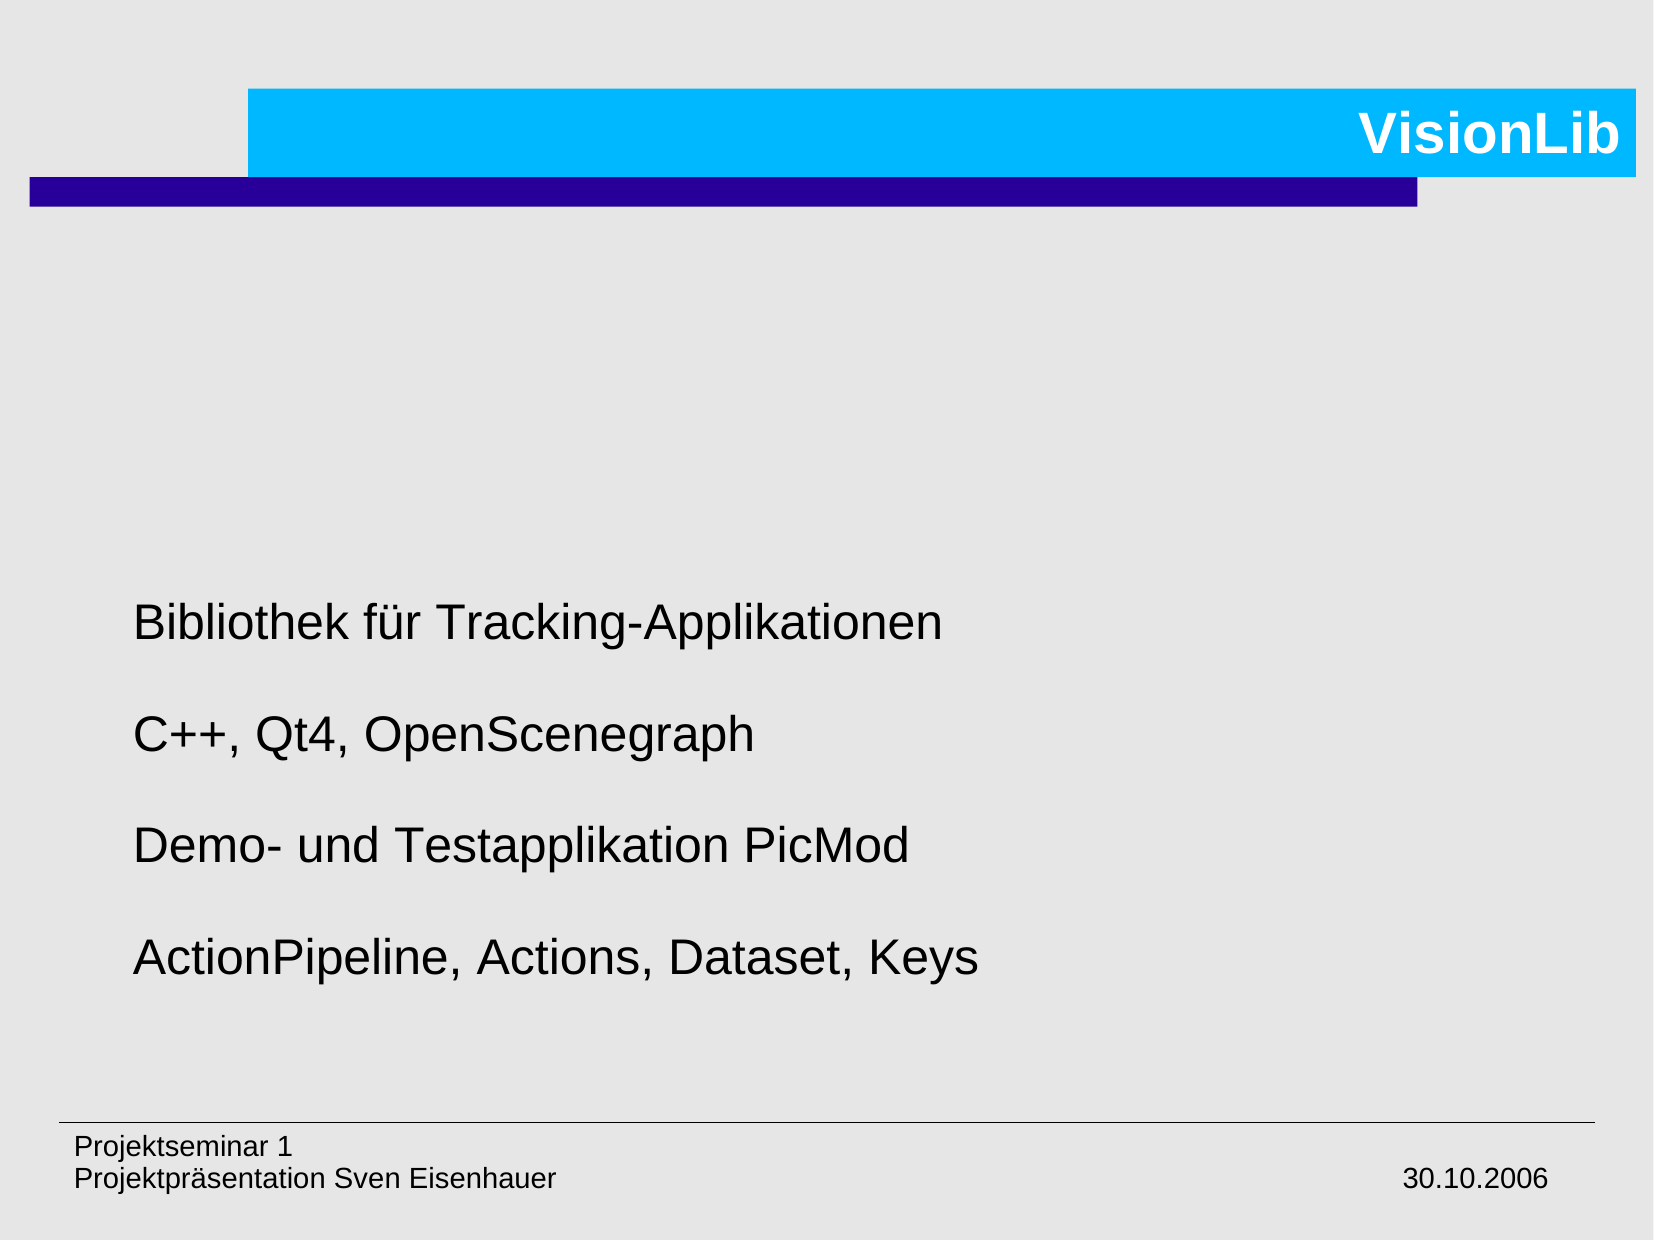

VisionLib
Bibliothek für Tracking-Applikationen
C++, Qt4, OpenScenegraph
Demo- und Testapplikation PicMod
ActionPipeline, Actions, Dataset, Keys
Projektseminar 1
Projektpräsentation Sven Eisenhauer 												30.10.2006